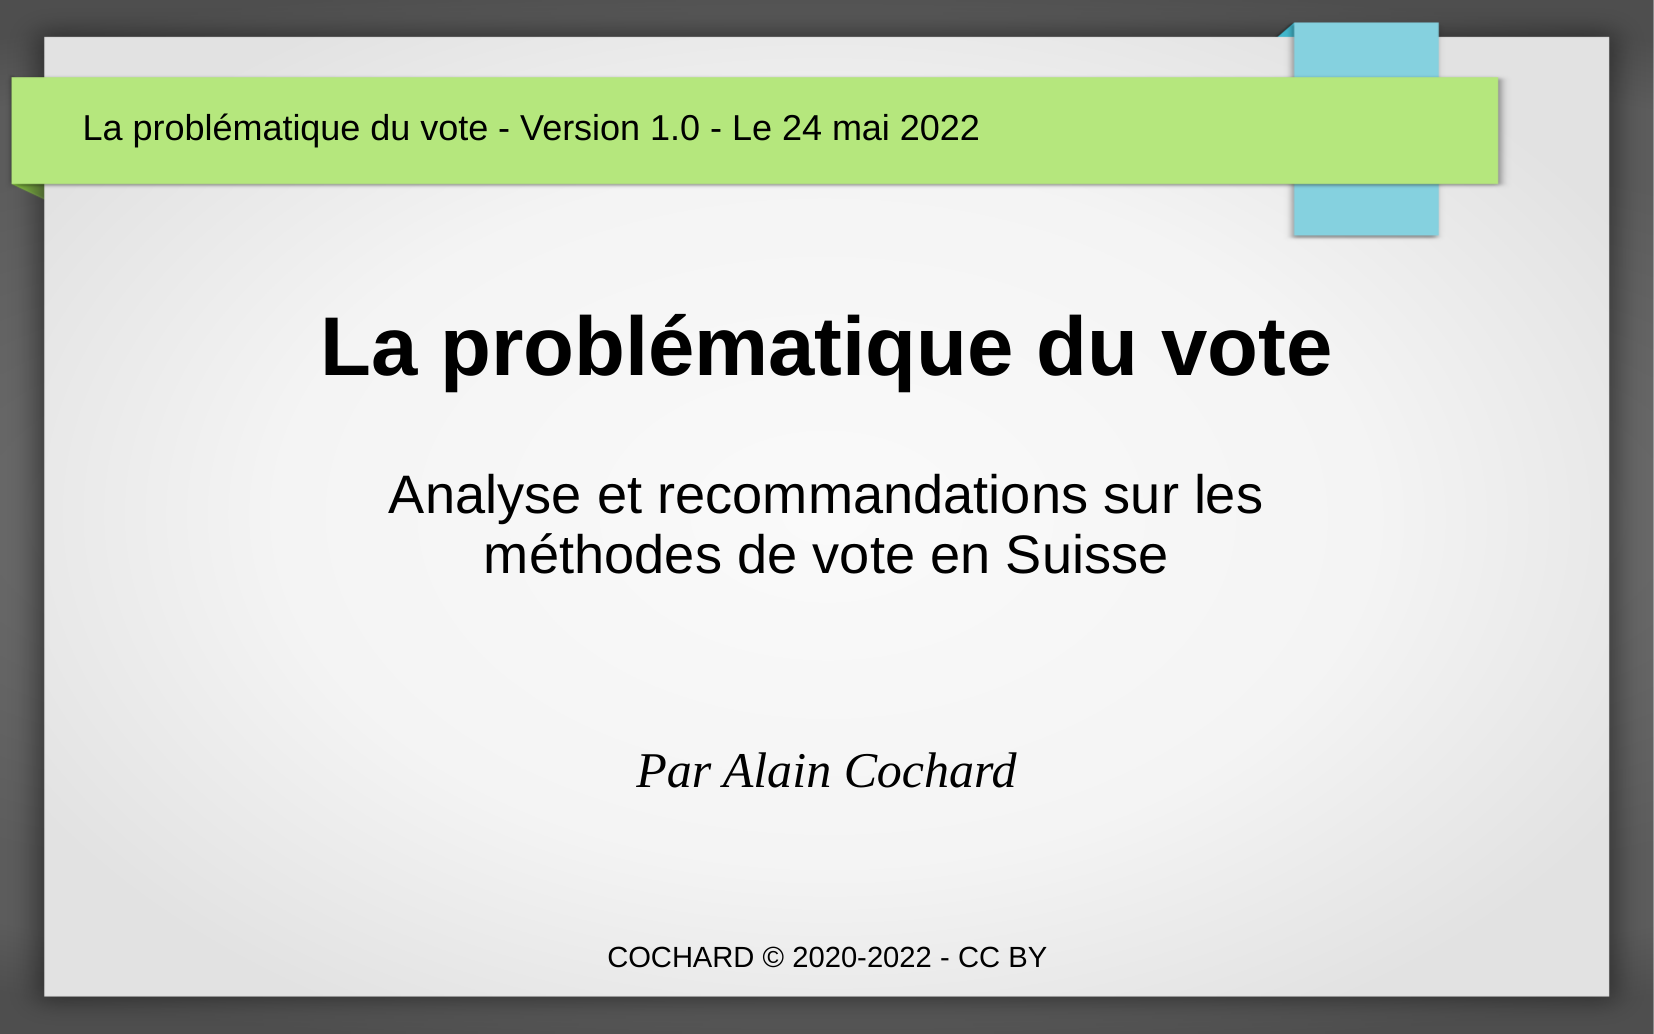

# La problématique du vote - Version 1.0 - Le 24 mai 2022
La problématique du vote
Analyse et recommandations sur les
méthodes de vote en Suisse
Par Alain Cochard
COCHARD © 2020-2022 - CC BY